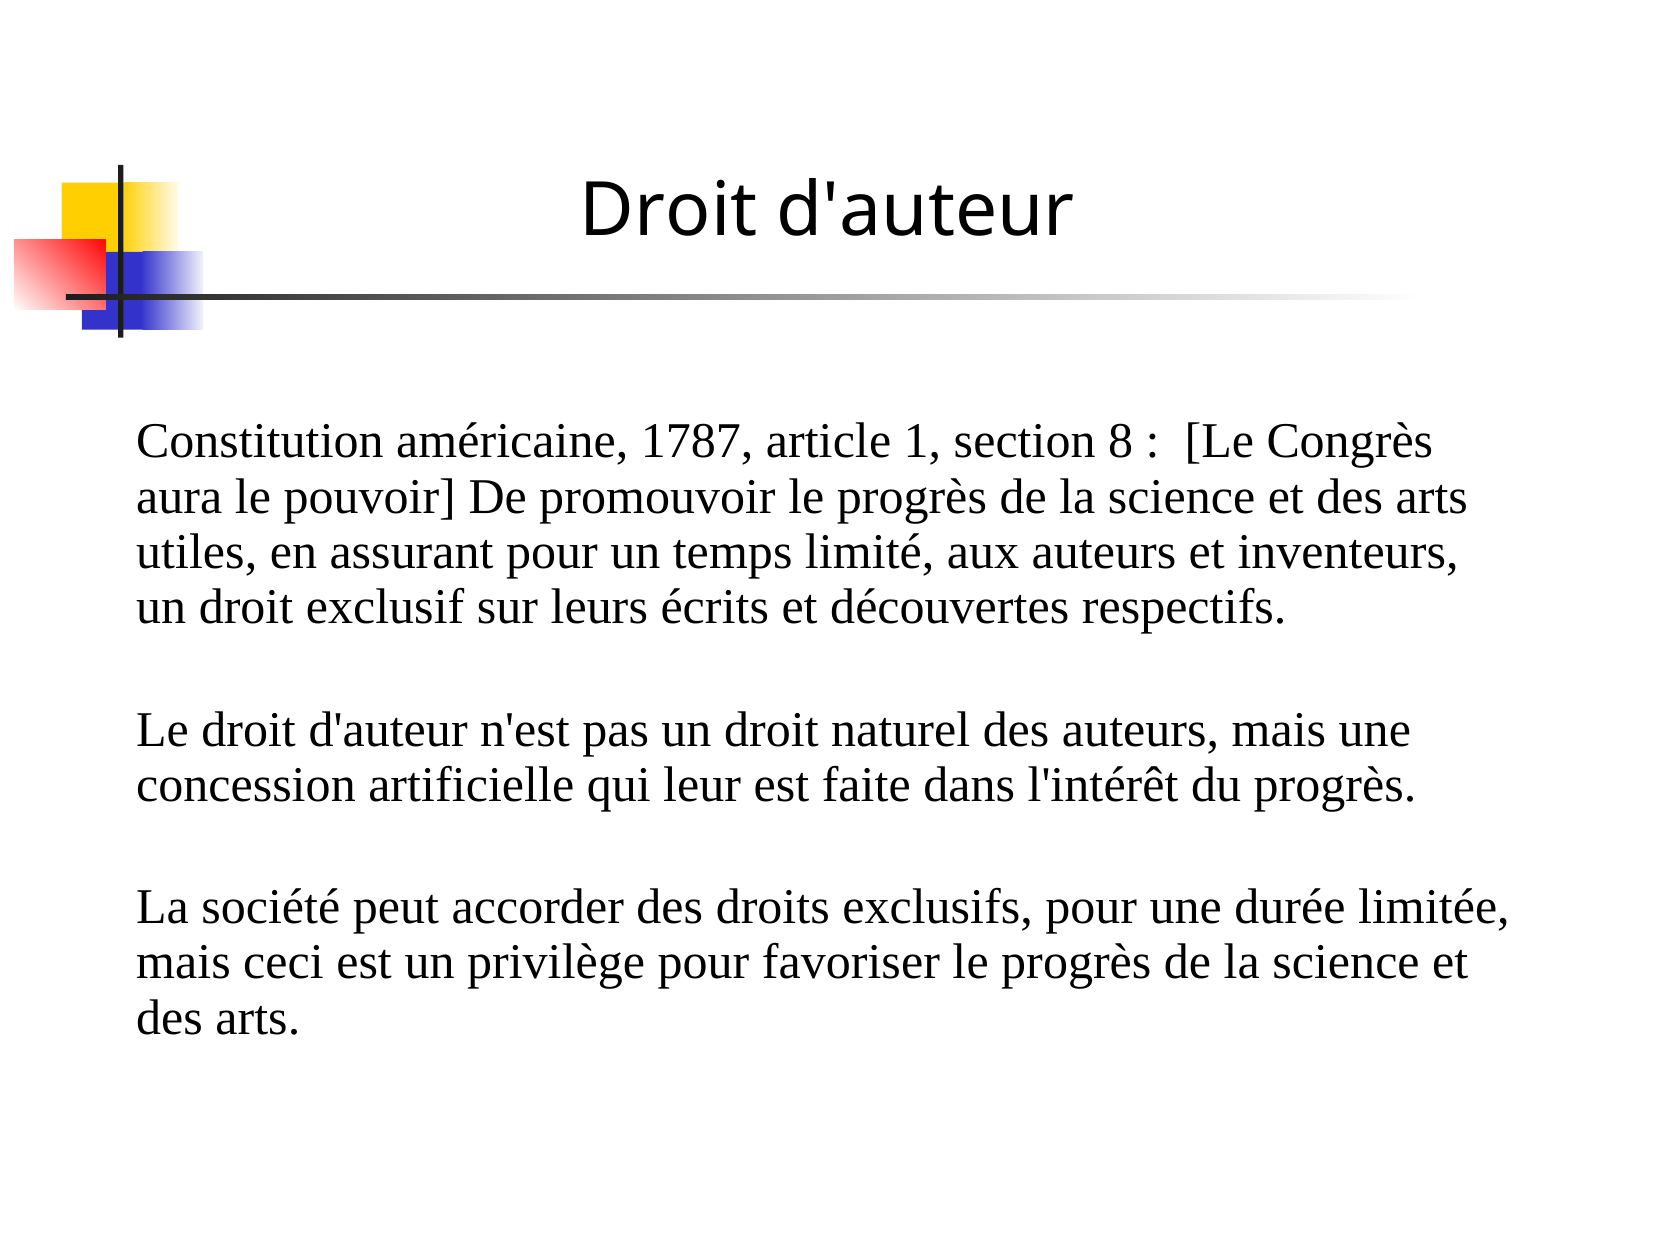

# Droit d'auteur
Constitution américaine, 1787, article 1, section 8 : [Le Congrès aura le pouvoir] De promouvoir le progrès de la science et des arts utiles, en assurant pour un temps limité, aux auteurs et inventeurs, un droit exclusif sur leurs écrits et découvertes respectifs.
Le droit d'auteur n'est pas un droit naturel des auteurs, mais une concession artificielle qui leur est faite dans l'intérêt du progrès.
La société peut accorder des droits exclusifs, pour une durée limitée, mais ceci est un privilège pour favoriser le progrès de la science et des arts.